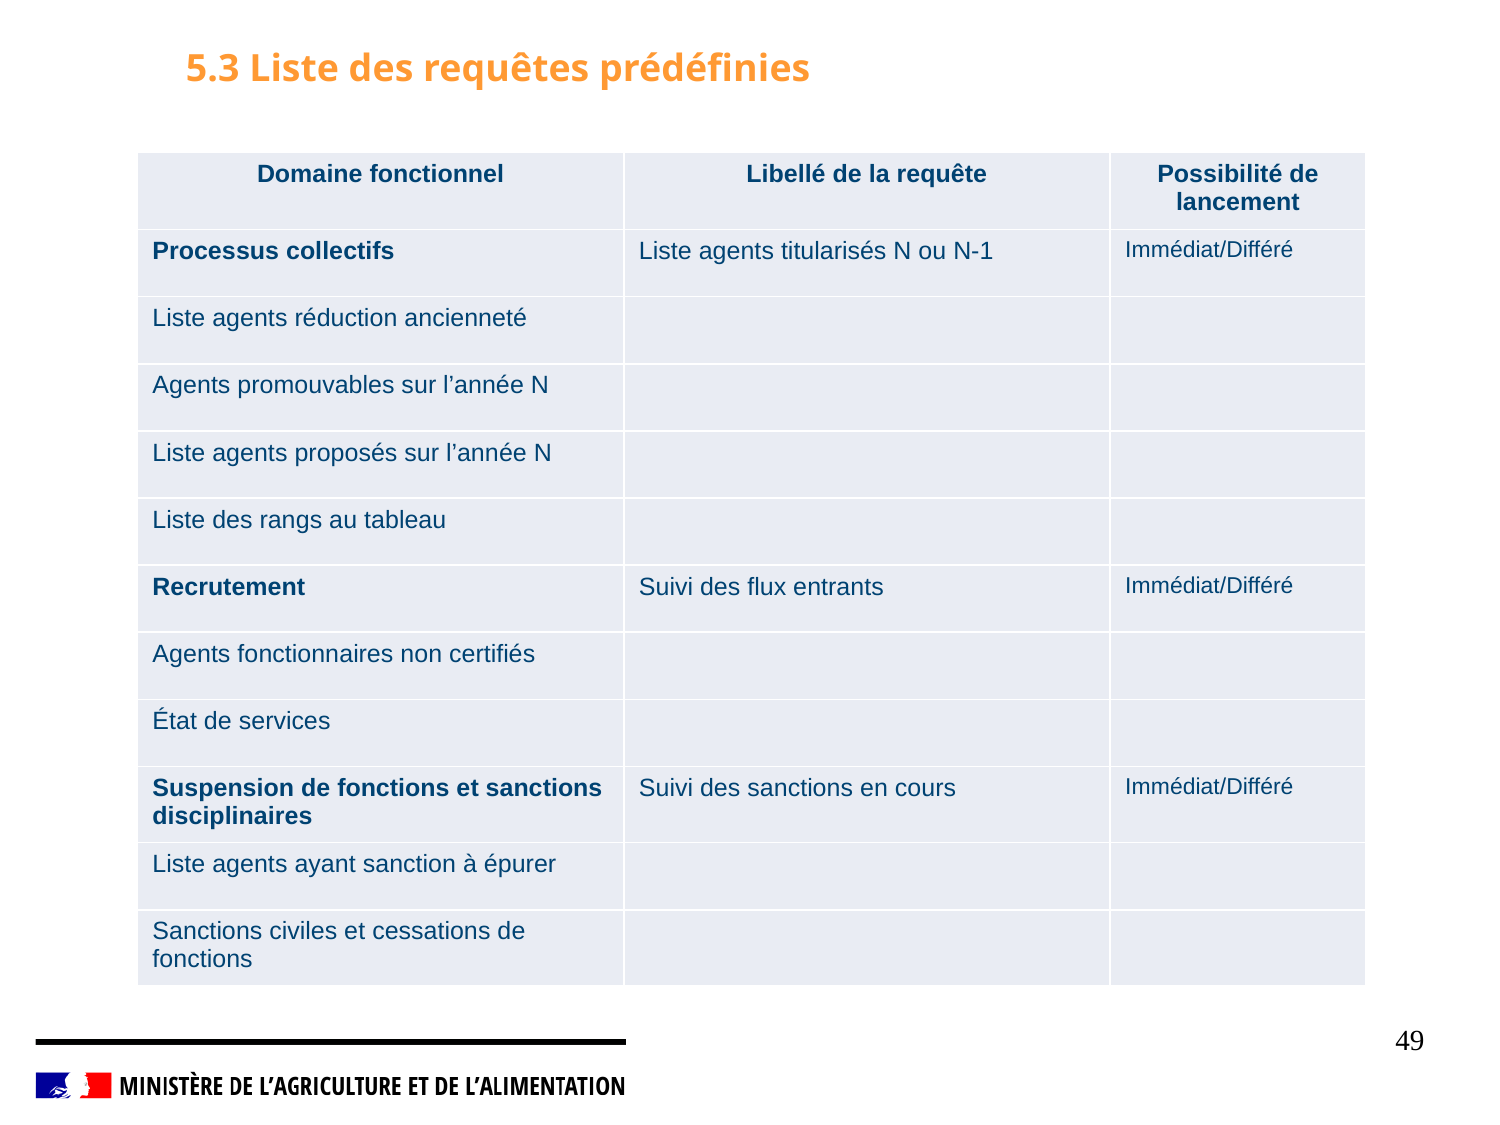

5.3 Liste des requêtes prédéfinies
| Domaine fonctionnel | Libellé de la requête | Possibilité de lancement |
| --- | --- | --- |
| Processus collectifs | Liste agents titularisés N ou N-1 | Immédiat/Différé |
| Liste agents réduction ancienneté | | |
| Agents promouvables sur l’année N | | |
| Liste agents proposés sur l’année N | | |
| Liste des rangs au tableau | | |
| Recrutement | Suivi des flux entrants | Immédiat/Différé |
| Agents fonctionnaires non certifiés | | |
| État de services | | |
| Suspension de fonctions et sanctions disciplinaires | Suivi des sanctions en cours | Immédiat/Différé |
| Liste agents ayant sanction à épurer | | |
| Sanctions civiles et cessations de fonctions | | |